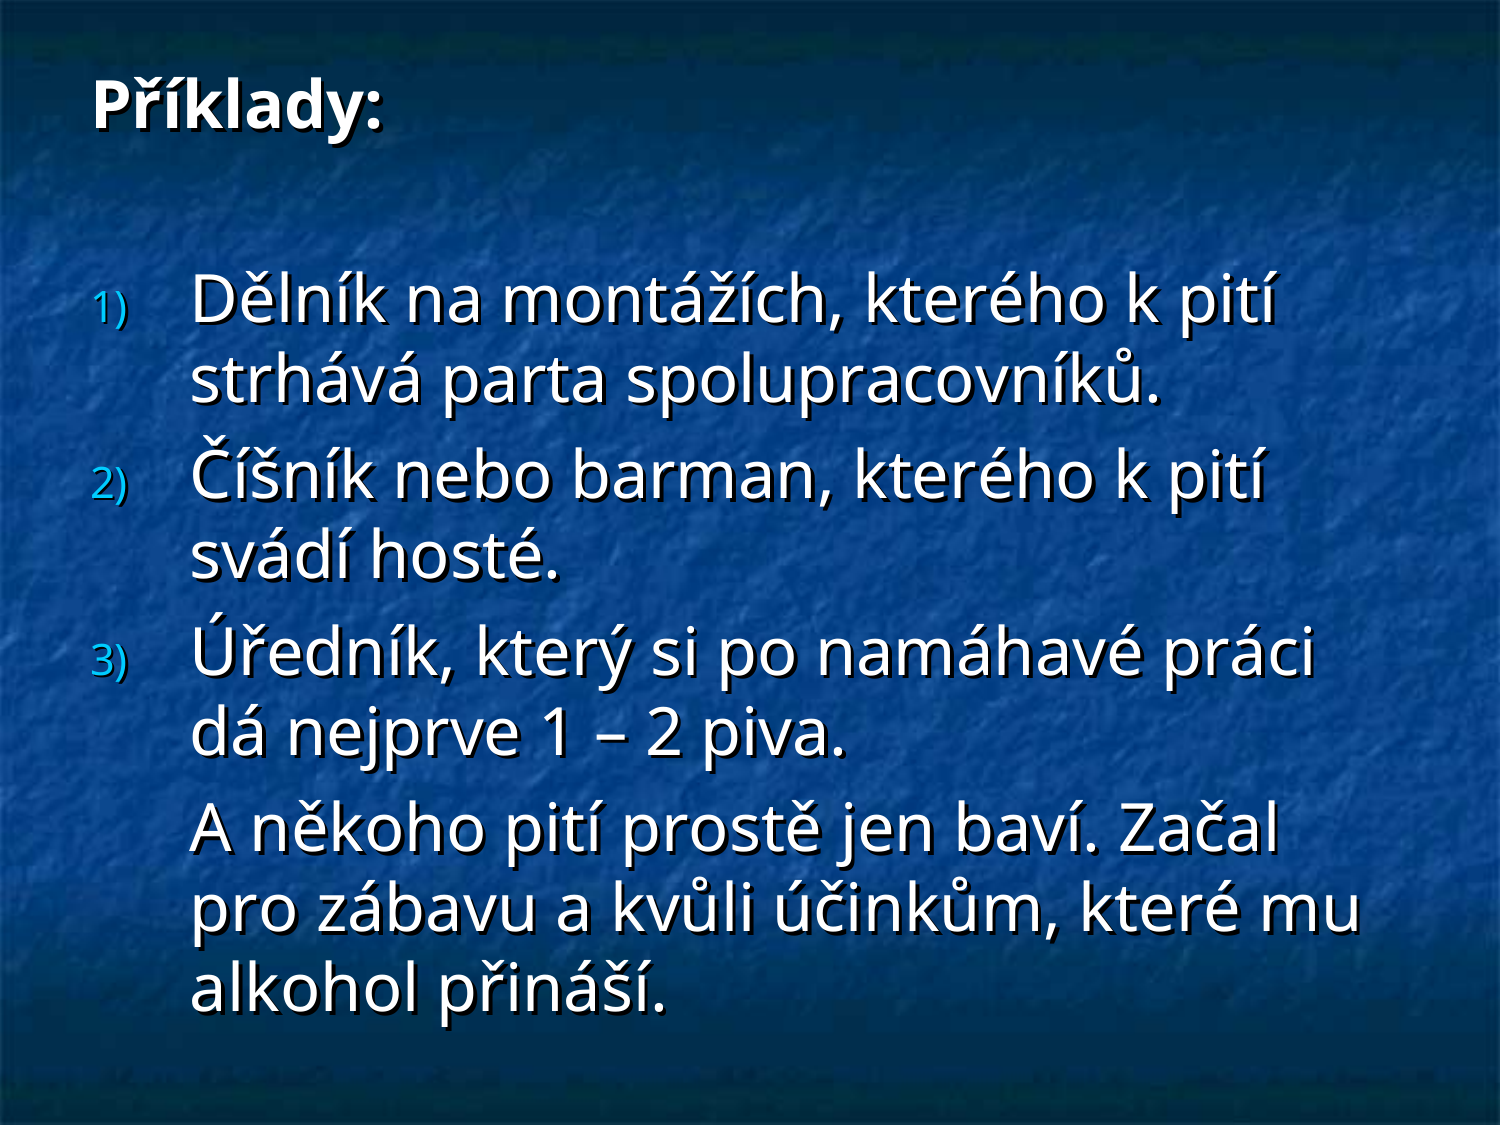

# Příklady:
Dělník na montážích, kterého k pití strhává parta spolupracovníků.
Číšník nebo barman, kterého k pití svádí hosté.
Úředník, který si po namáhavé práci dá nejprve 1 – 2 piva.
	A někoho pití prostě jen baví. Začal pro zábavu a kvůli účinkům, které mu alkohol přináší.